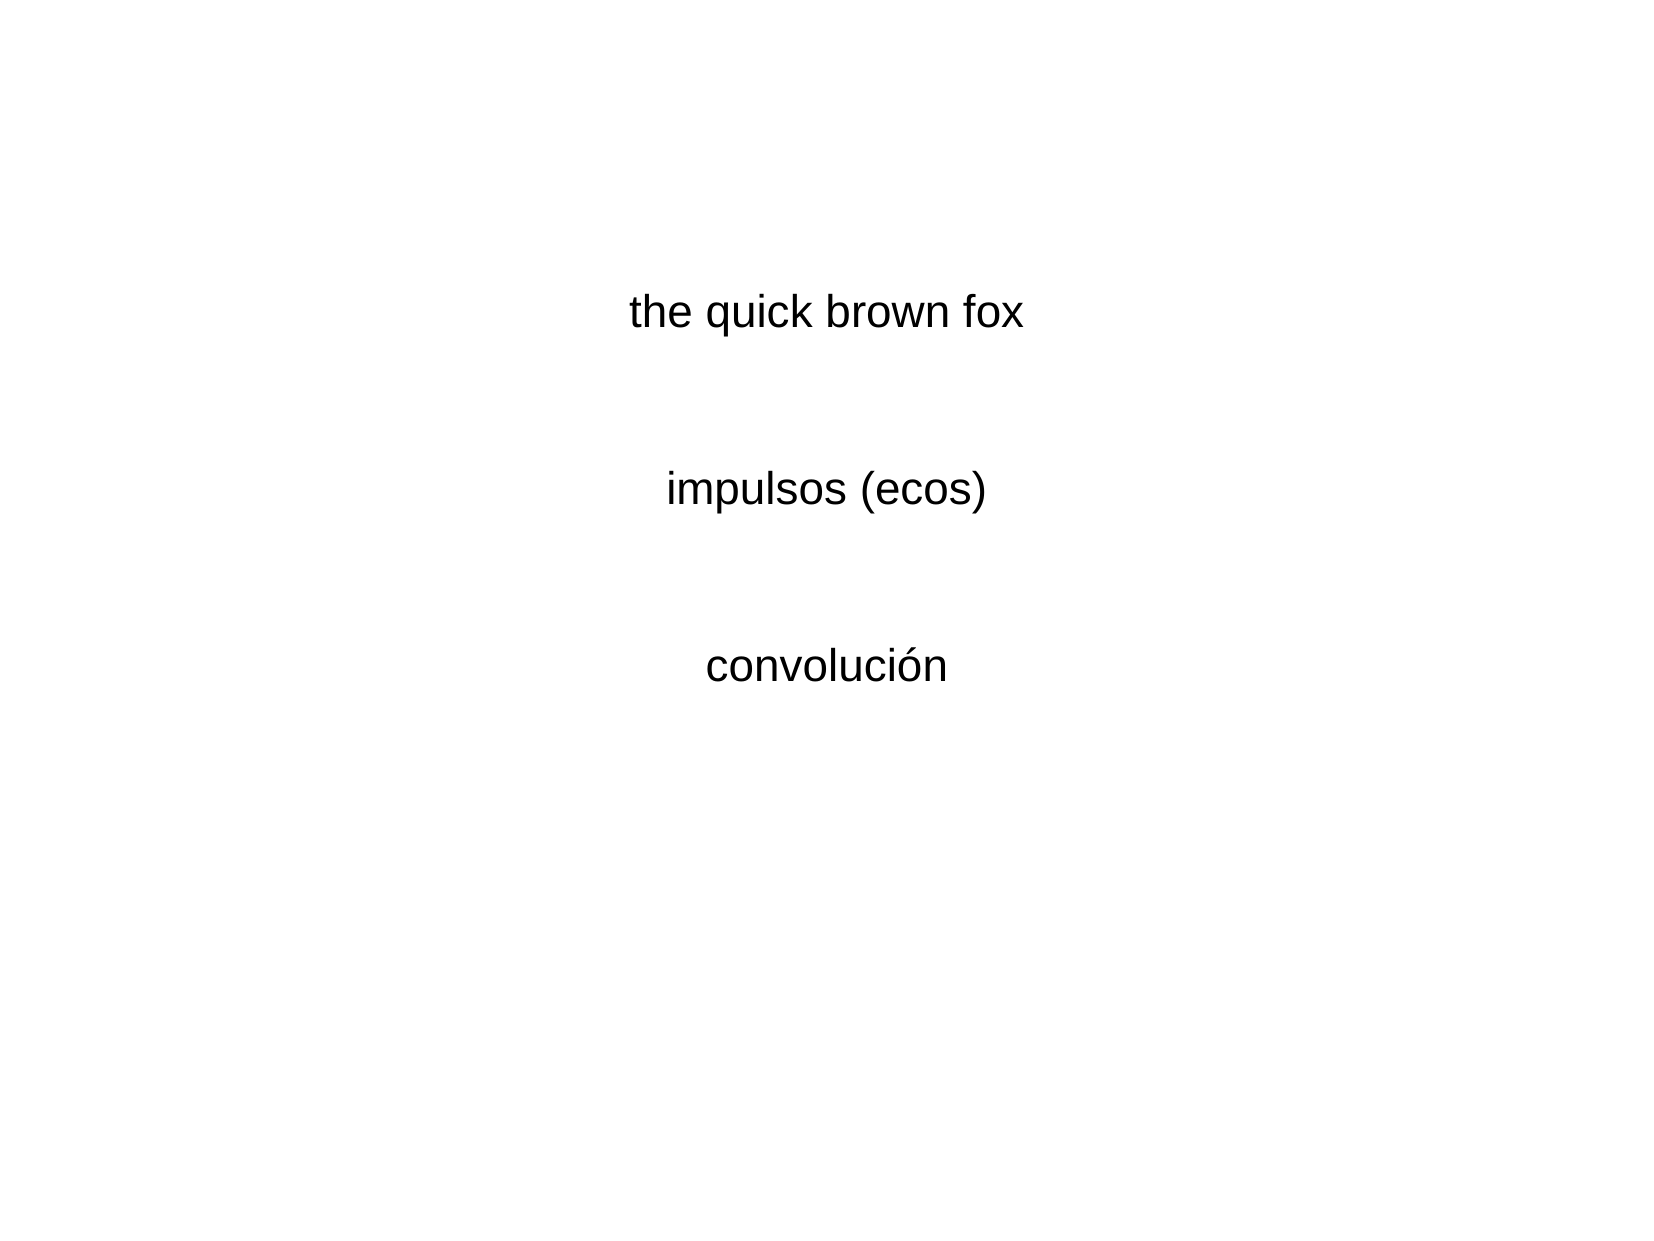

# the quick brown fox
impulsos (ecos)
convolución